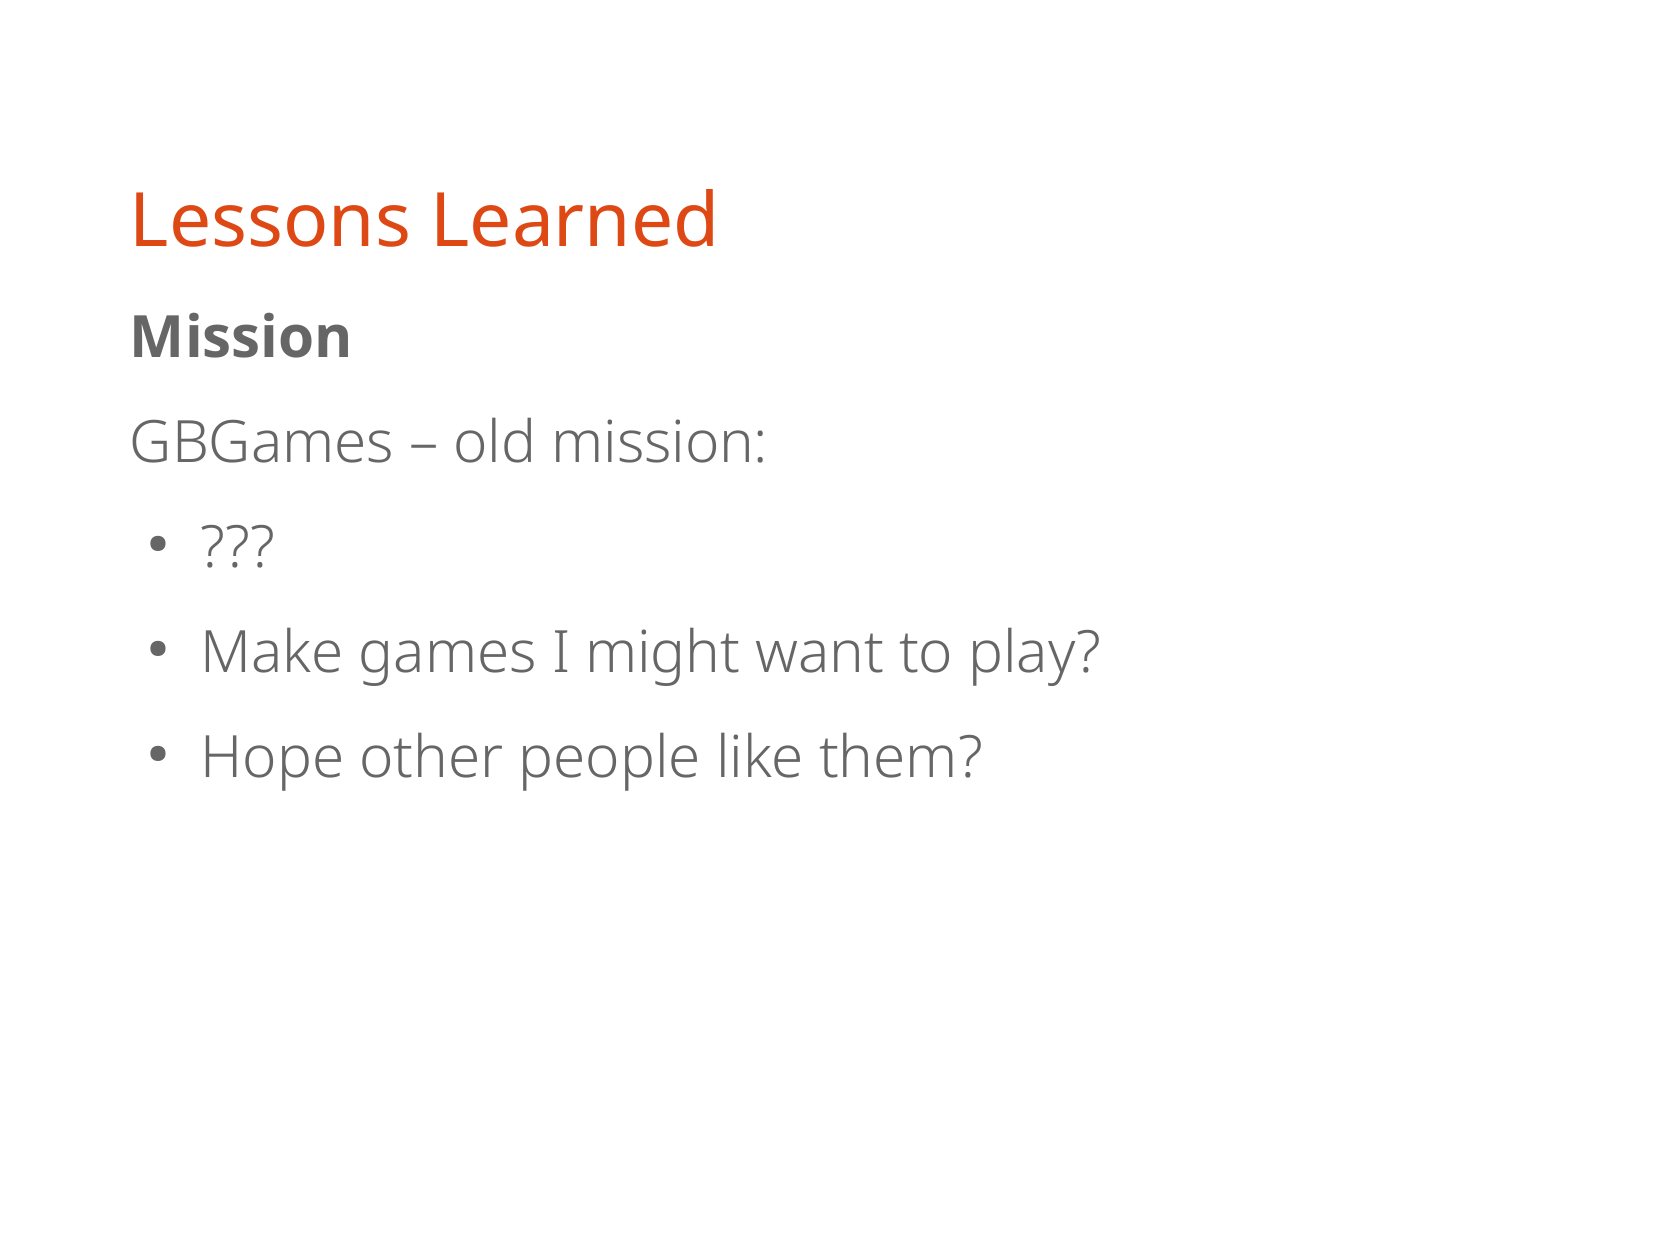

# Lessons Learned
Mission
GBGames – old mission:
???
Make games I might want to play?
Hope other people like them?